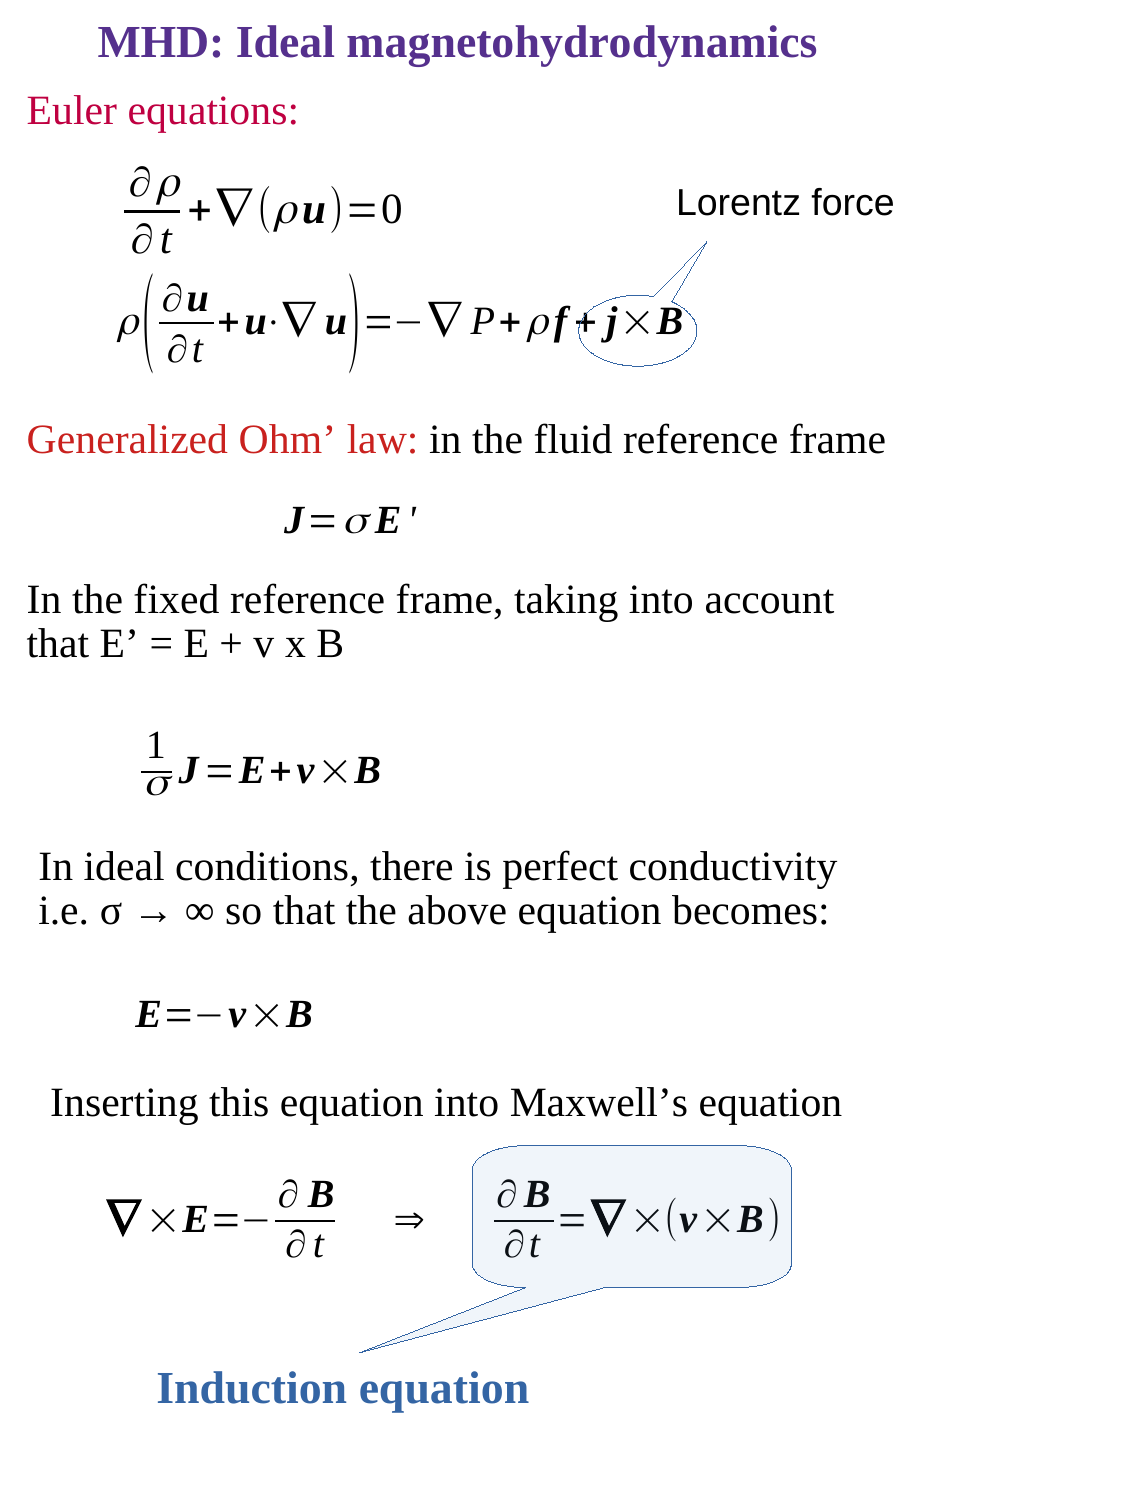

MHD: Ideal magnetohydrodynamics
Euler equations:
Lorentz force
Generalized Ohm’ law: in the fluid reference frame
In the fixed reference frame, taking into account that E’ = E + v x B
In ideal conditions, there is perfect conductivity i.e. σ → ∞ so that the above equation becomes:
Inserting this equation into Maxwell’s equation
Induction equation